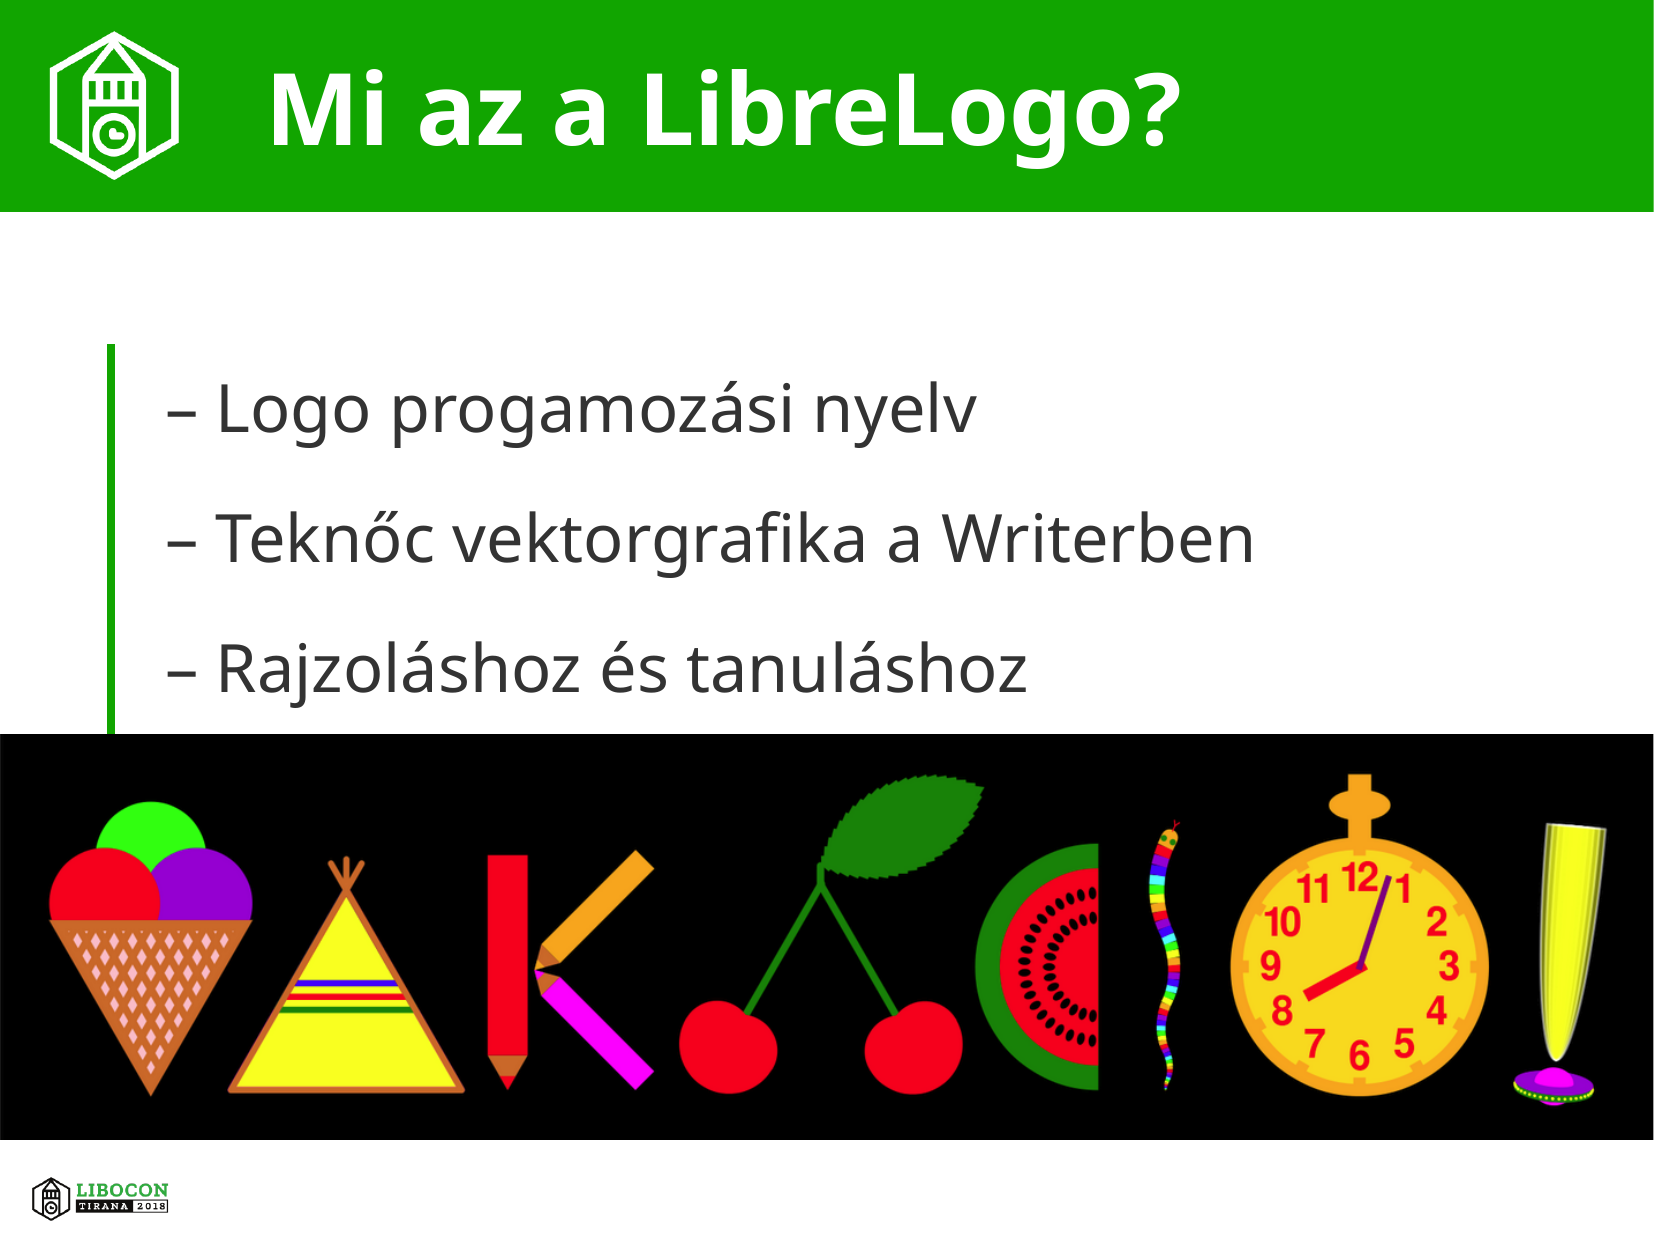

# Mi az a LibreLogo?
– Logo progamozási nyelv
– Teknőc vektorgrafika a Writerben
– Rajzoláshoz és tanuláshoz